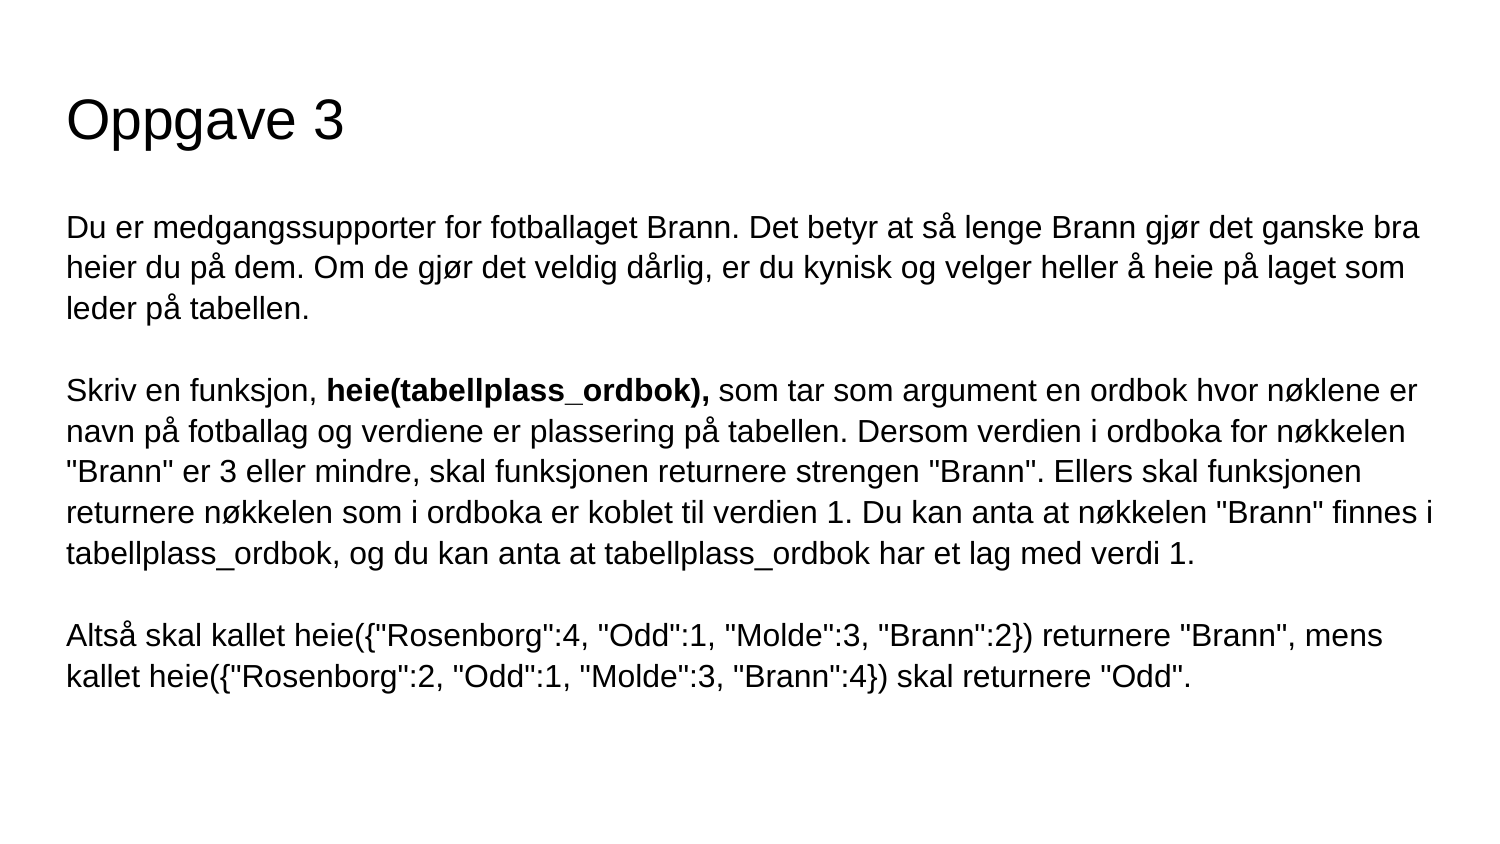

# Oppgave 3
Du er medgangssupporter for fotballaget Brann. Det betyr at så lenge Brann gjør det ganske bra heier du på dem. Om de gjør det veldig dårlig, er du kynisk og velger heller å heie på laget som leder på tabellen.
Skriv en funksjon, heie(tabellplass_ordbok), som tar som argument en ordbok hvor nøklene er navn på fotballag og verdiene er plassering på tabellen. Dersom verdien i ordboka for nøkkelen "Brann" er 3 eller mindre, skal funksjonen returnere strengen "Brann". Ellers skal funksjonen returnere nøkkelen som i ordboka er koblet til verdien 1. Du kan anta at nøkkelen "Brann" finnes i tabellplass_ordbok, og du kan anta at tabellplass_ordbok har et lag med verdi 1.
Altså skal kallet heie({"Rosenborg":4, "Odd":1, "Molde":3, "Brann":2}) returnere "Brann", mens kallet heie({"Rosenborg":2, "Odd":1, "Molde":3, "Brann":4}) skal returnere "Odd".